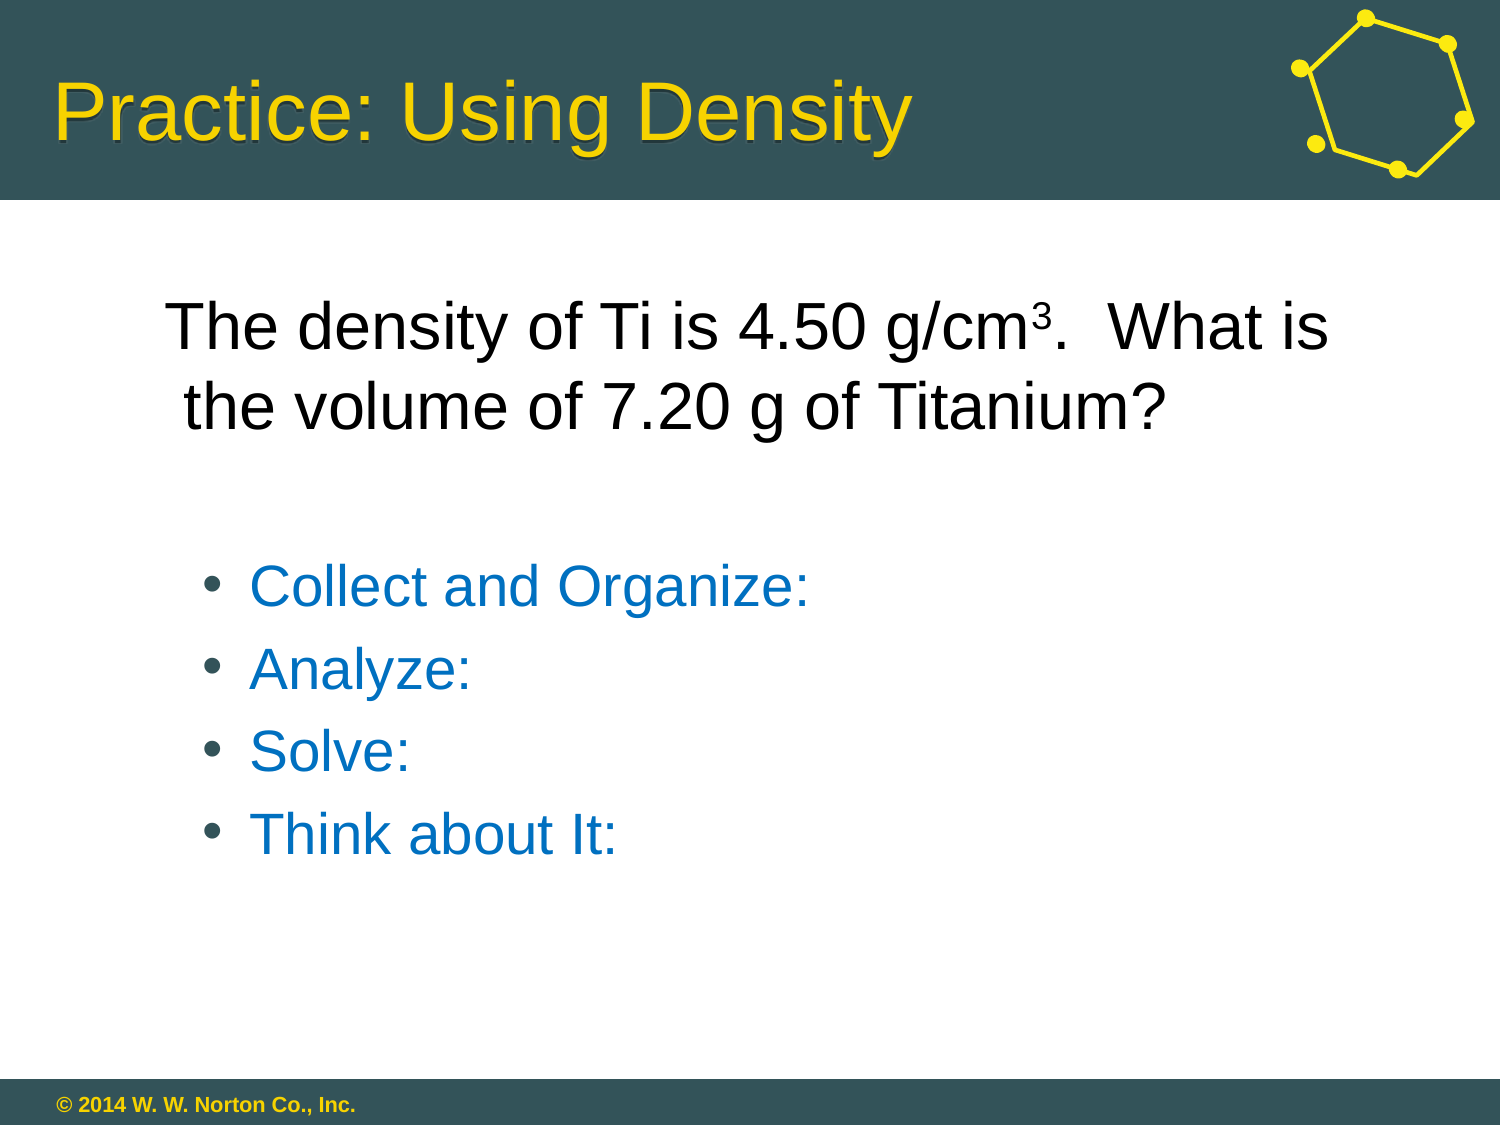

Practice: Using Density
# The density of Ti is 4.50 g/cm3. What is the volume of 7.20 g of Titanium?
Collect and Organize:
Analyze:
Solve:
Think about It: